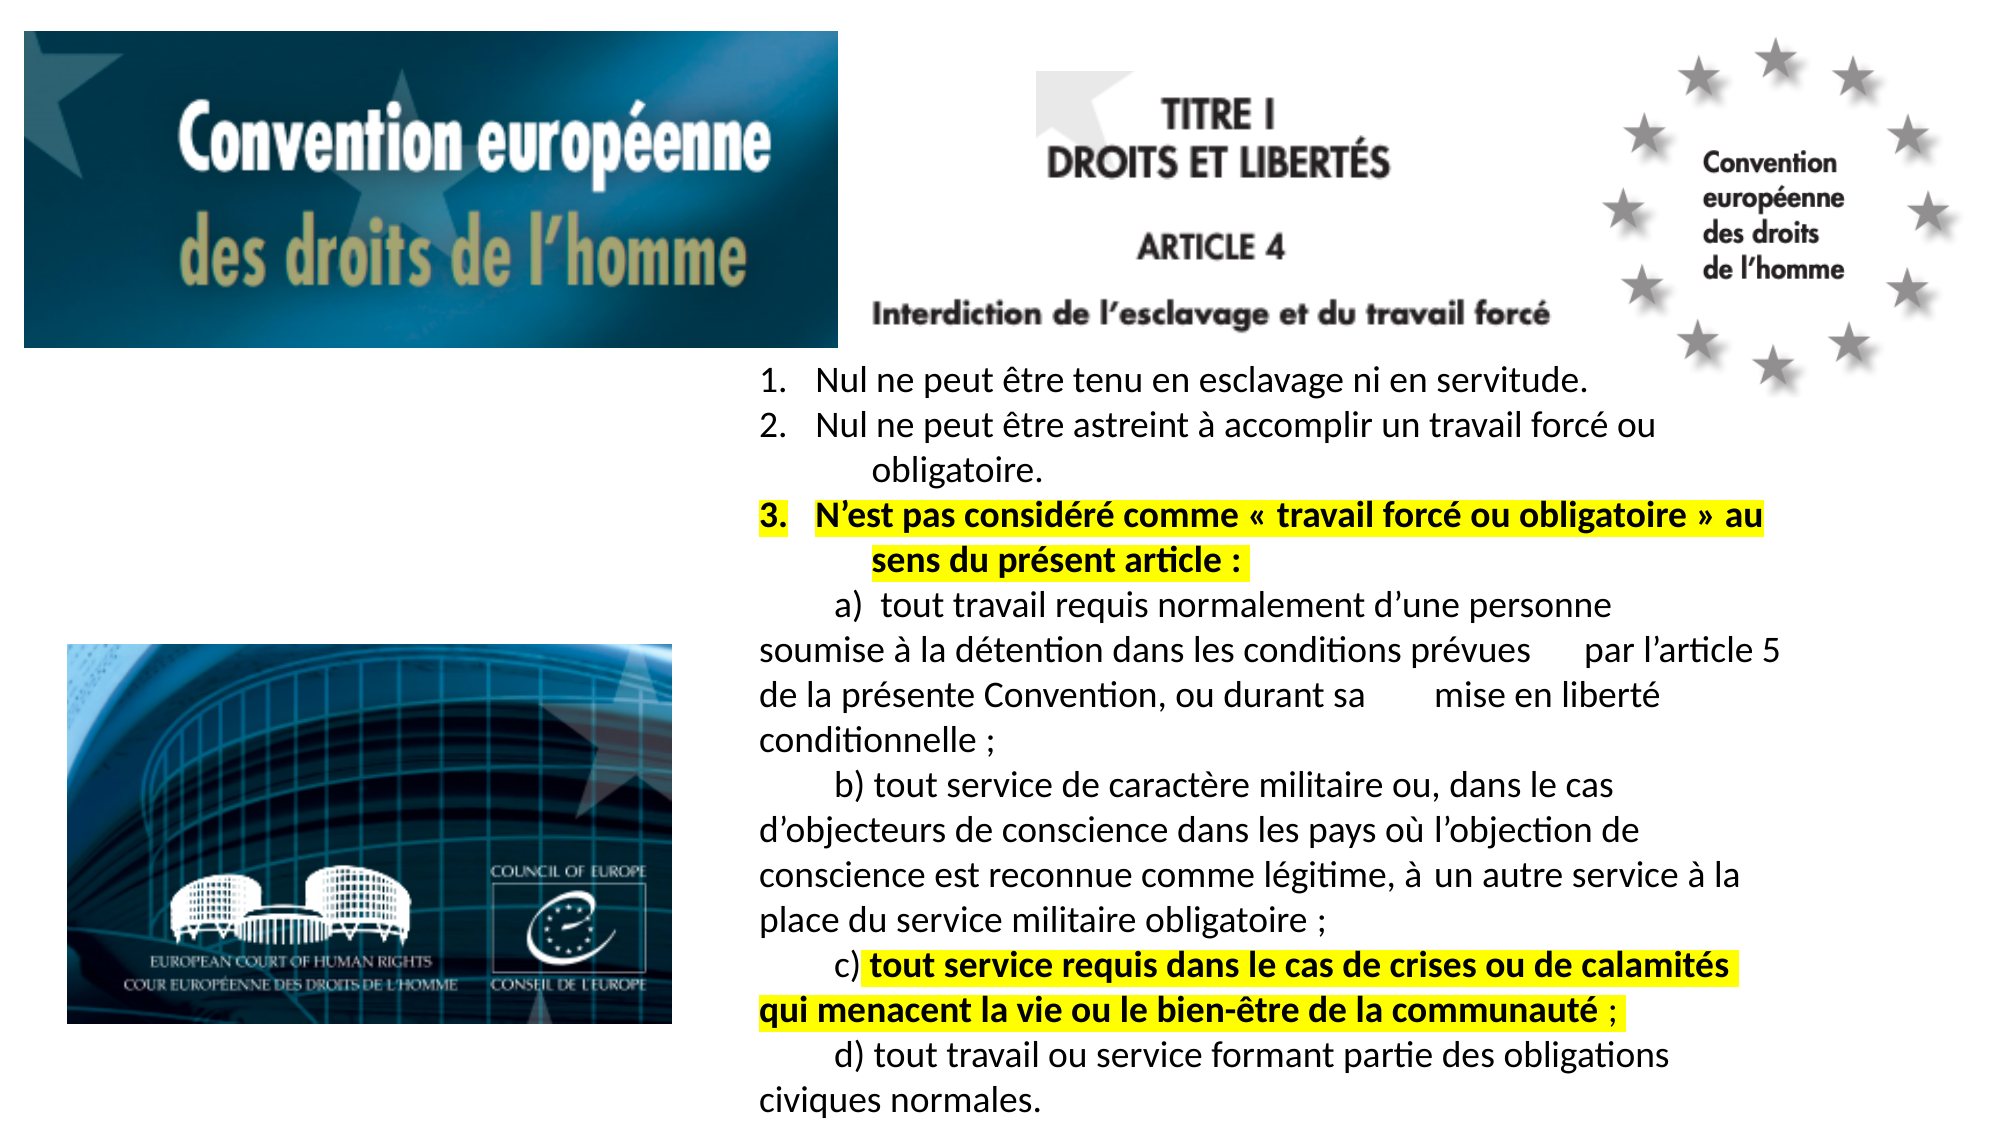

Nul ne peut être tenu en esclavage ni en servitude.
Nul ne peut être astreint à accomplir un travail forcé ou obligatoire.
N’est pas considéré comme « travail forcé ou obligatoire » au sens du présent article :
	a) tout travail requis normalement d’une personne 		soumise à la détention dans les conditions prévues 	par l’article 5 de la présente Convention, ou durant sa 	mise en liberté conditionnelle ;
	b) tout service de caractère militaire ou, dans le cas 	d’objecteurs de conscience dans les pays où 	l’objection de conscience est reconnue comme légitime, à 	un autre service à la place du service militaire obligatoire ;
	c) tout service requis dans le cas de crises ou de calamités 	qui menacent la vie ou le bien-être de la communauté ;
	d) tout travail ou service formant partie des obligations 	civiques normales.